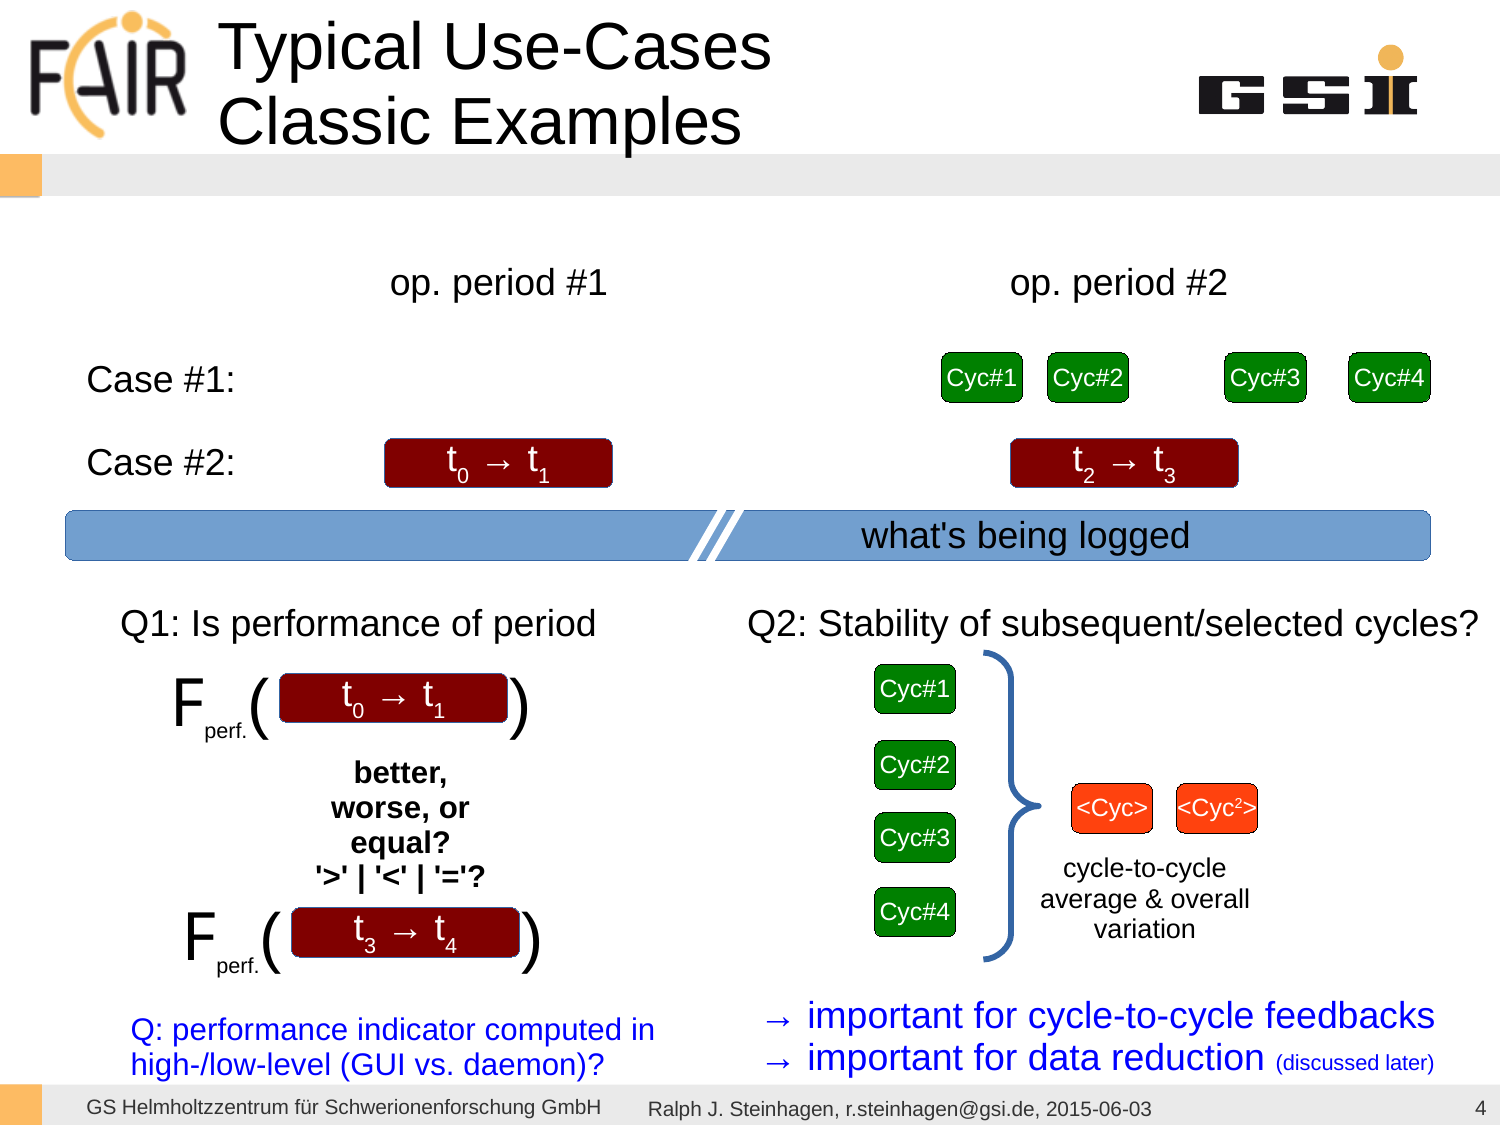

# Typical Use-Cases Classic Examples
op. period #1
op. period #2
Case #1:
Cyc#1
Cyc#2
Cyc#3
Cyc#4
Q2: Stability of subsequent/selected cycles?
Cyc#1
Cyc#2
<Cyc>
<Cyc2>
Cyc#3
cycle-to-cycle
average & overall variation
Cyc#4
→ important for cycle-to-cycle feedbacks
→ important for data reduction (discussed later)
Case #2:
t2 → t3
t0 → t1
 what's being logged
Q1: Is performance of period
Fperf.( )
t0 → t1
better,
worse, or
equal?
'>' | '<' | '='?
Fperf.( )
t3 → t4
Q: performance indicator computed in high-/low-level (GUI vs. daemon)?